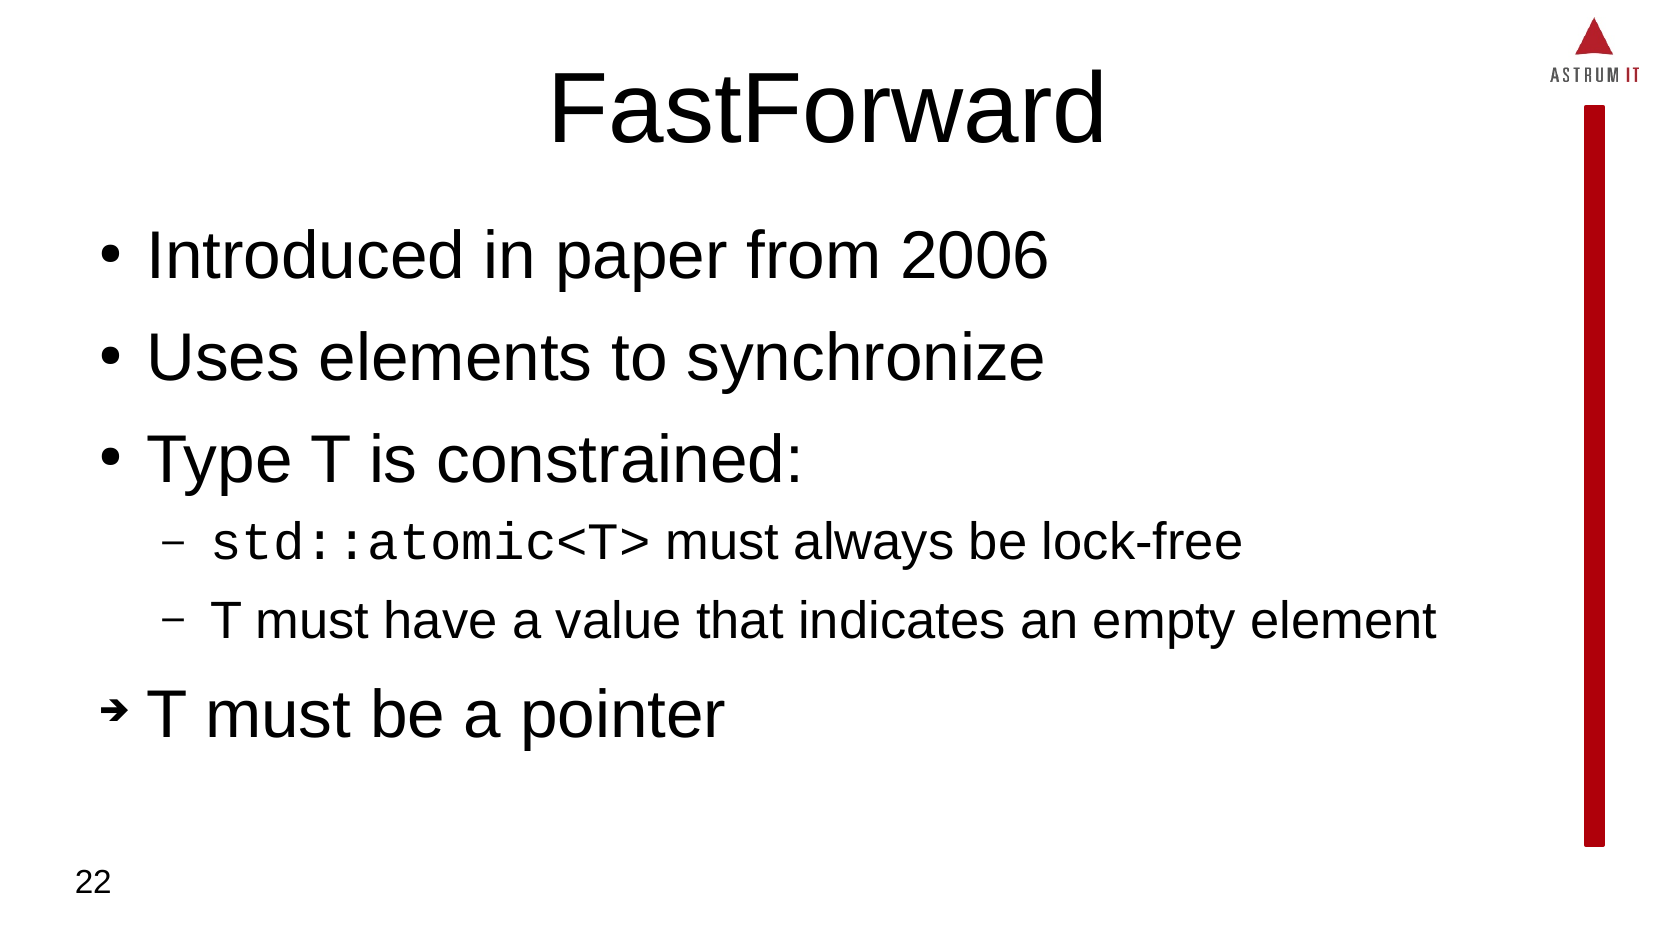

# FastForward
Introduced in paper from 2006
Uses elements to synchronize
Type T is constrained:
std::atomic<T> must always be lock-free
T must have a value that indicates an empty element
T must be a pointer